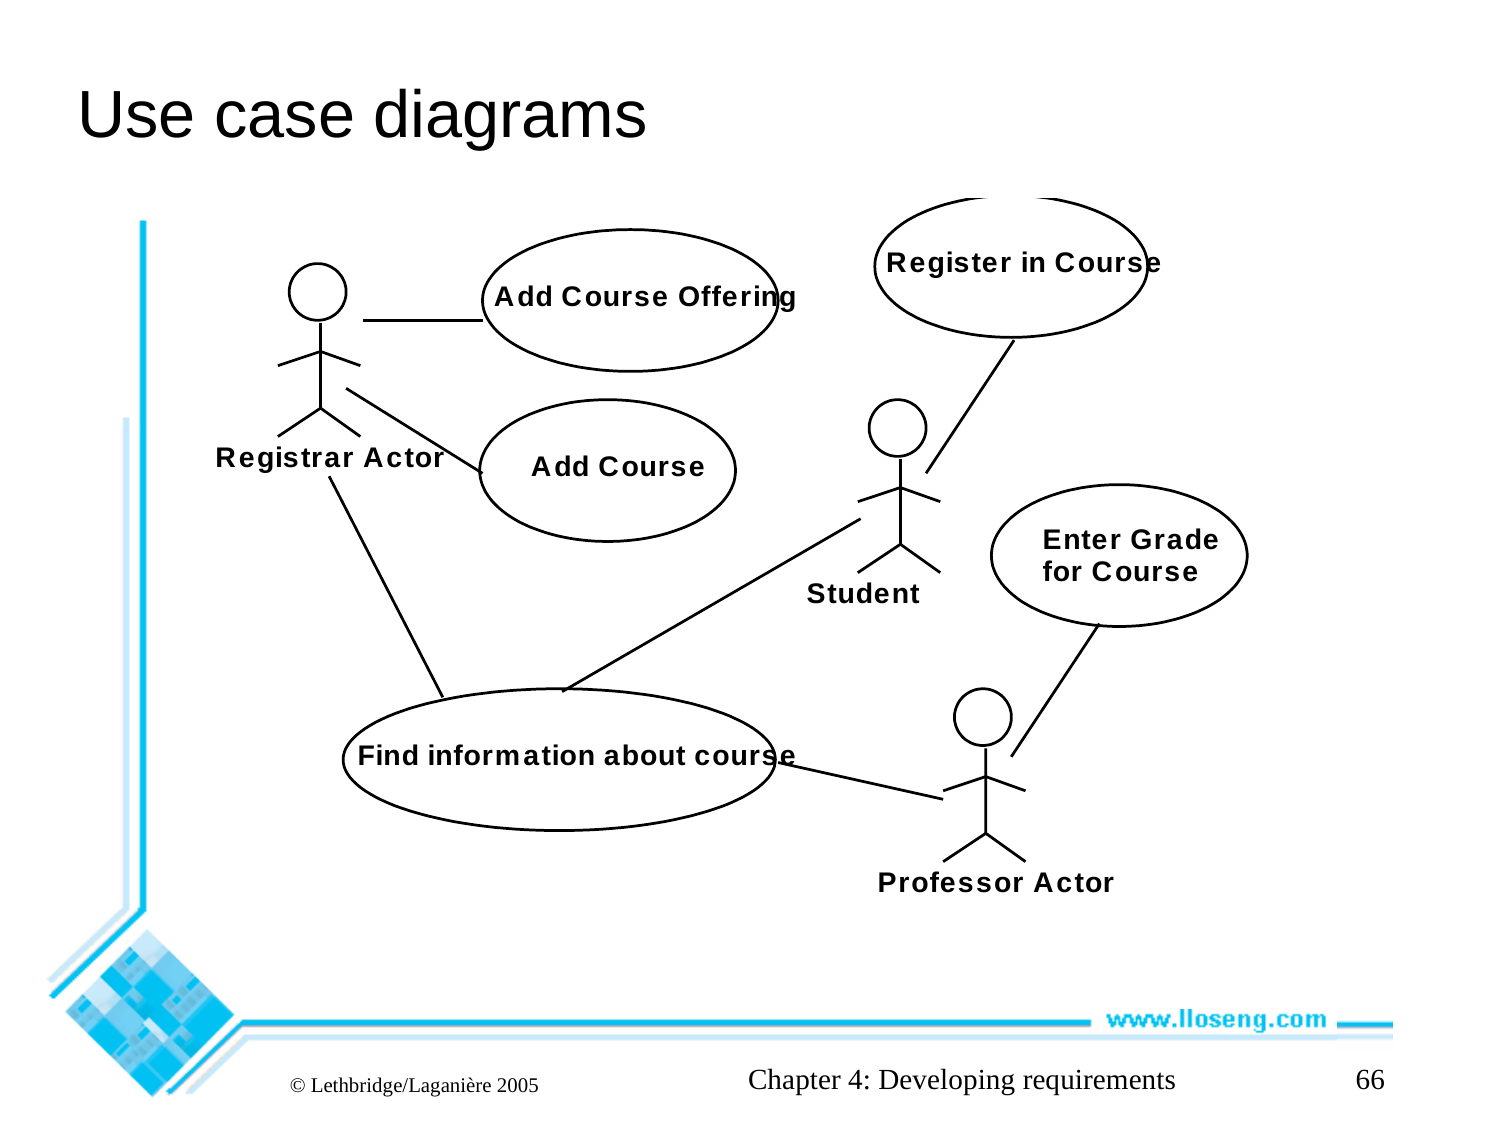

# Use case diagrams
Chapter 4: Developing requirements
© Lethbridge/Laganière 2005